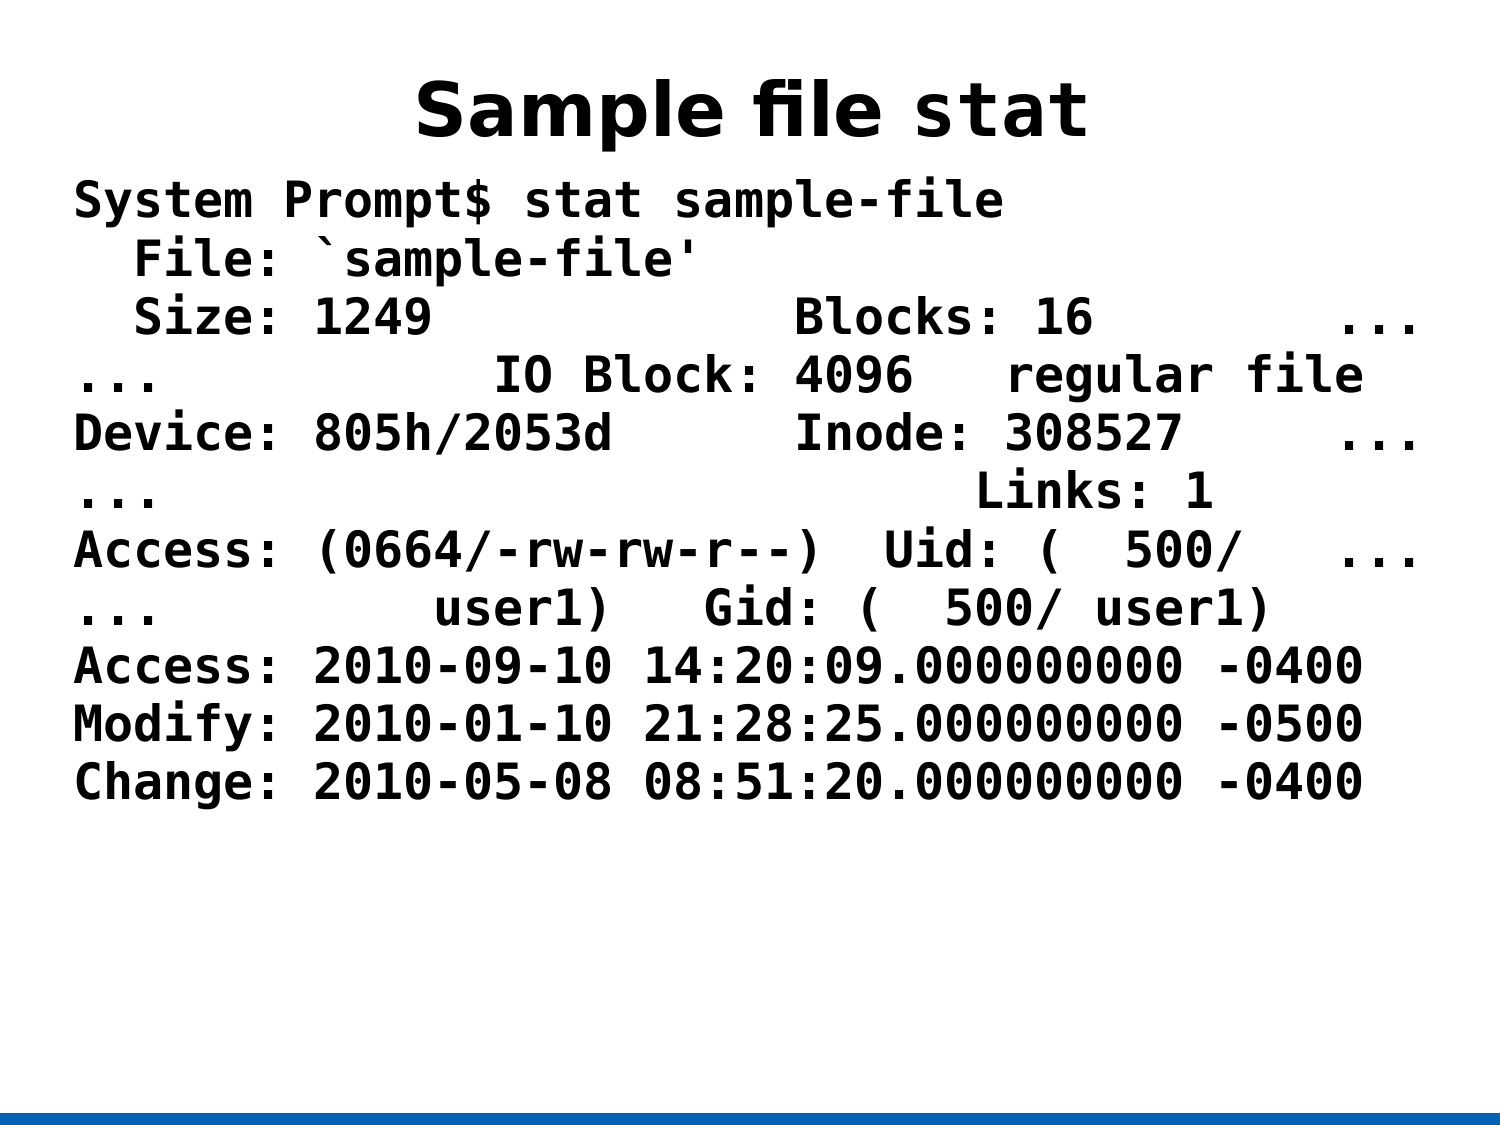

Sample file stat
System Prompt$ stat sample-file
 File: `sample-file'
 Size: 1249 Blocks: 16 ...
... IO Block: 4096 regular file
Device: 805h/2053d Inode: 308527 ...
... Links: 1
Access: (0664/-rw-rw-r--) Uid: ( 500/ ...
... user1) Gid: ( 500/ user1)
Access: 2010-09-10 14:20:09.000000000 -0400
Modify: 2010-01-10 21:28:25.000000000 -0500
Change: 2010-05-08 08:51:20.000000000 -0400